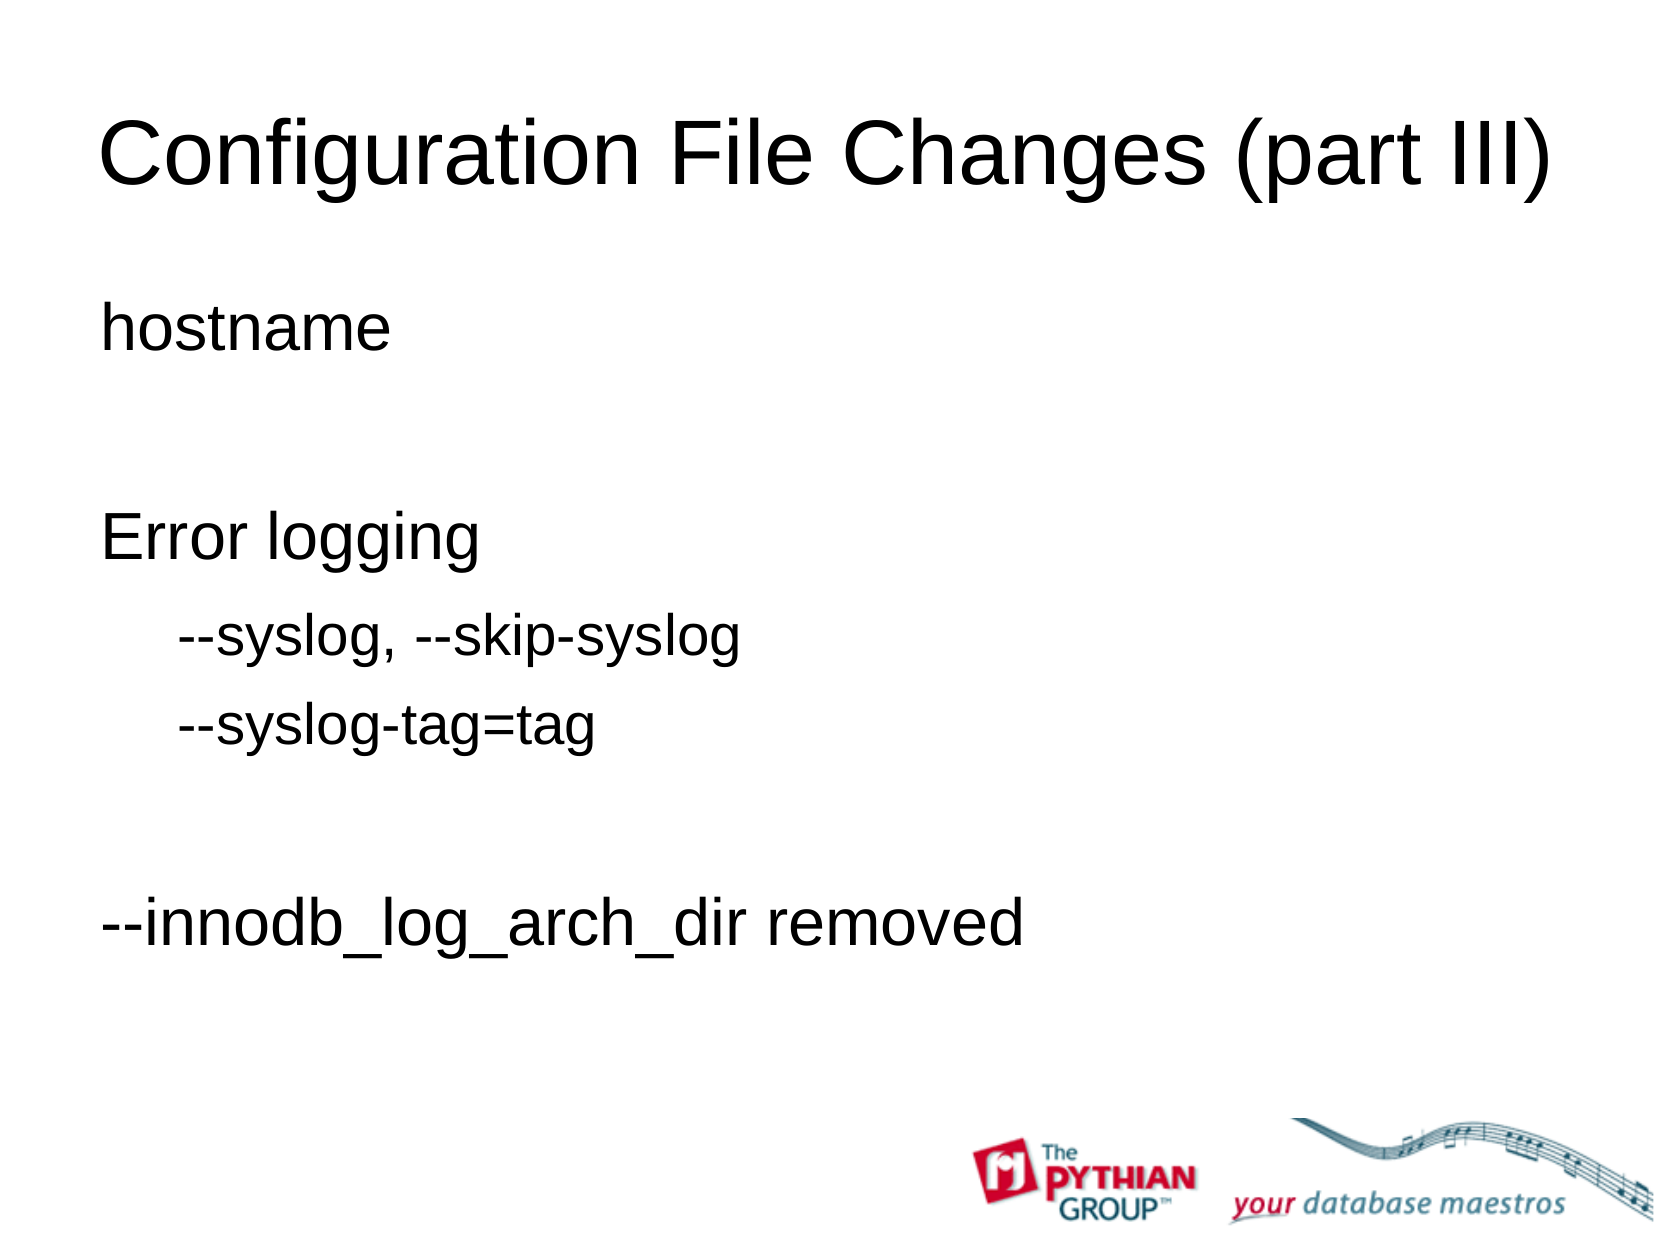

# Configuration File Changes (part III)
hostname
Error logging
--syslog, --skip-syslog
--syslog-tag=tag
--innodb_log_arch_dir removed